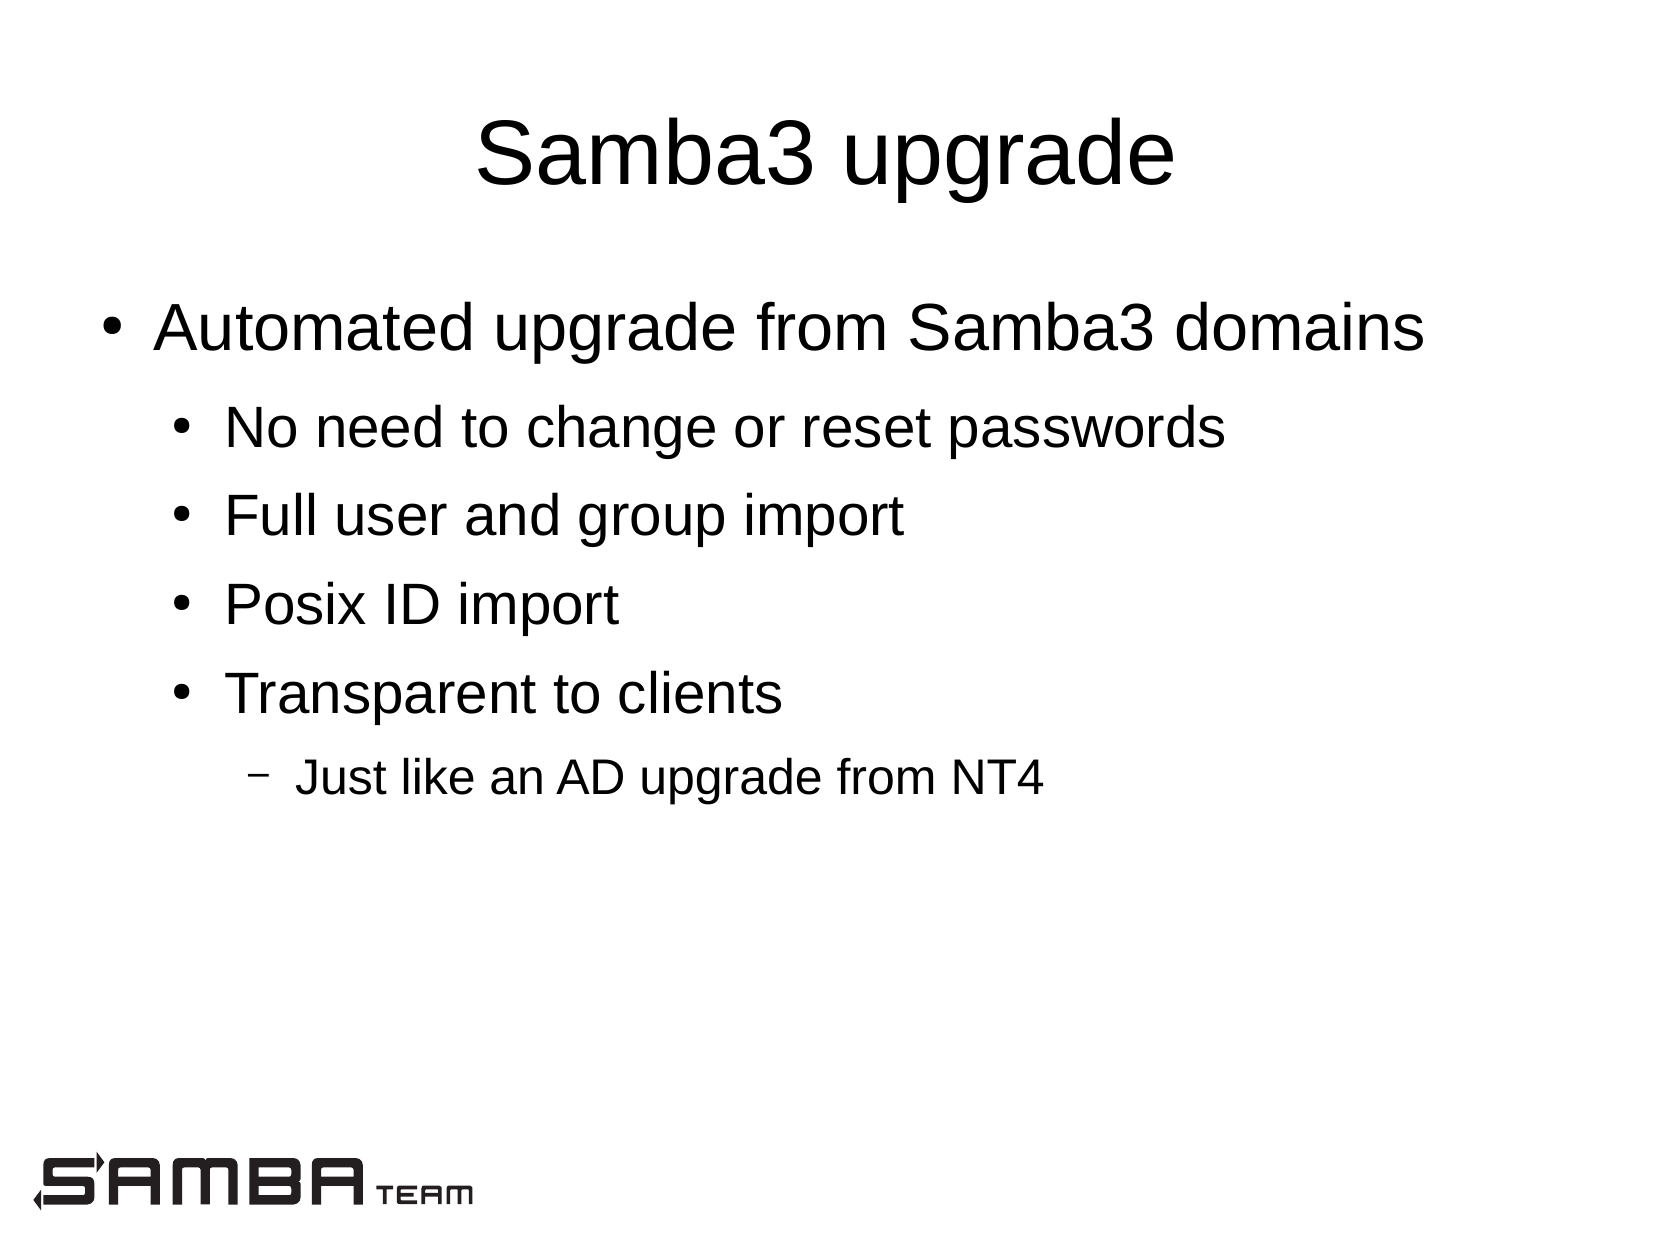

# Samba3 upgrade
Automated upgrade from Samba3 domains
No need to change or reset passwords
Full user and group import
Posix ID import
Transparent to clients
Just like an AD upgrade from NT4